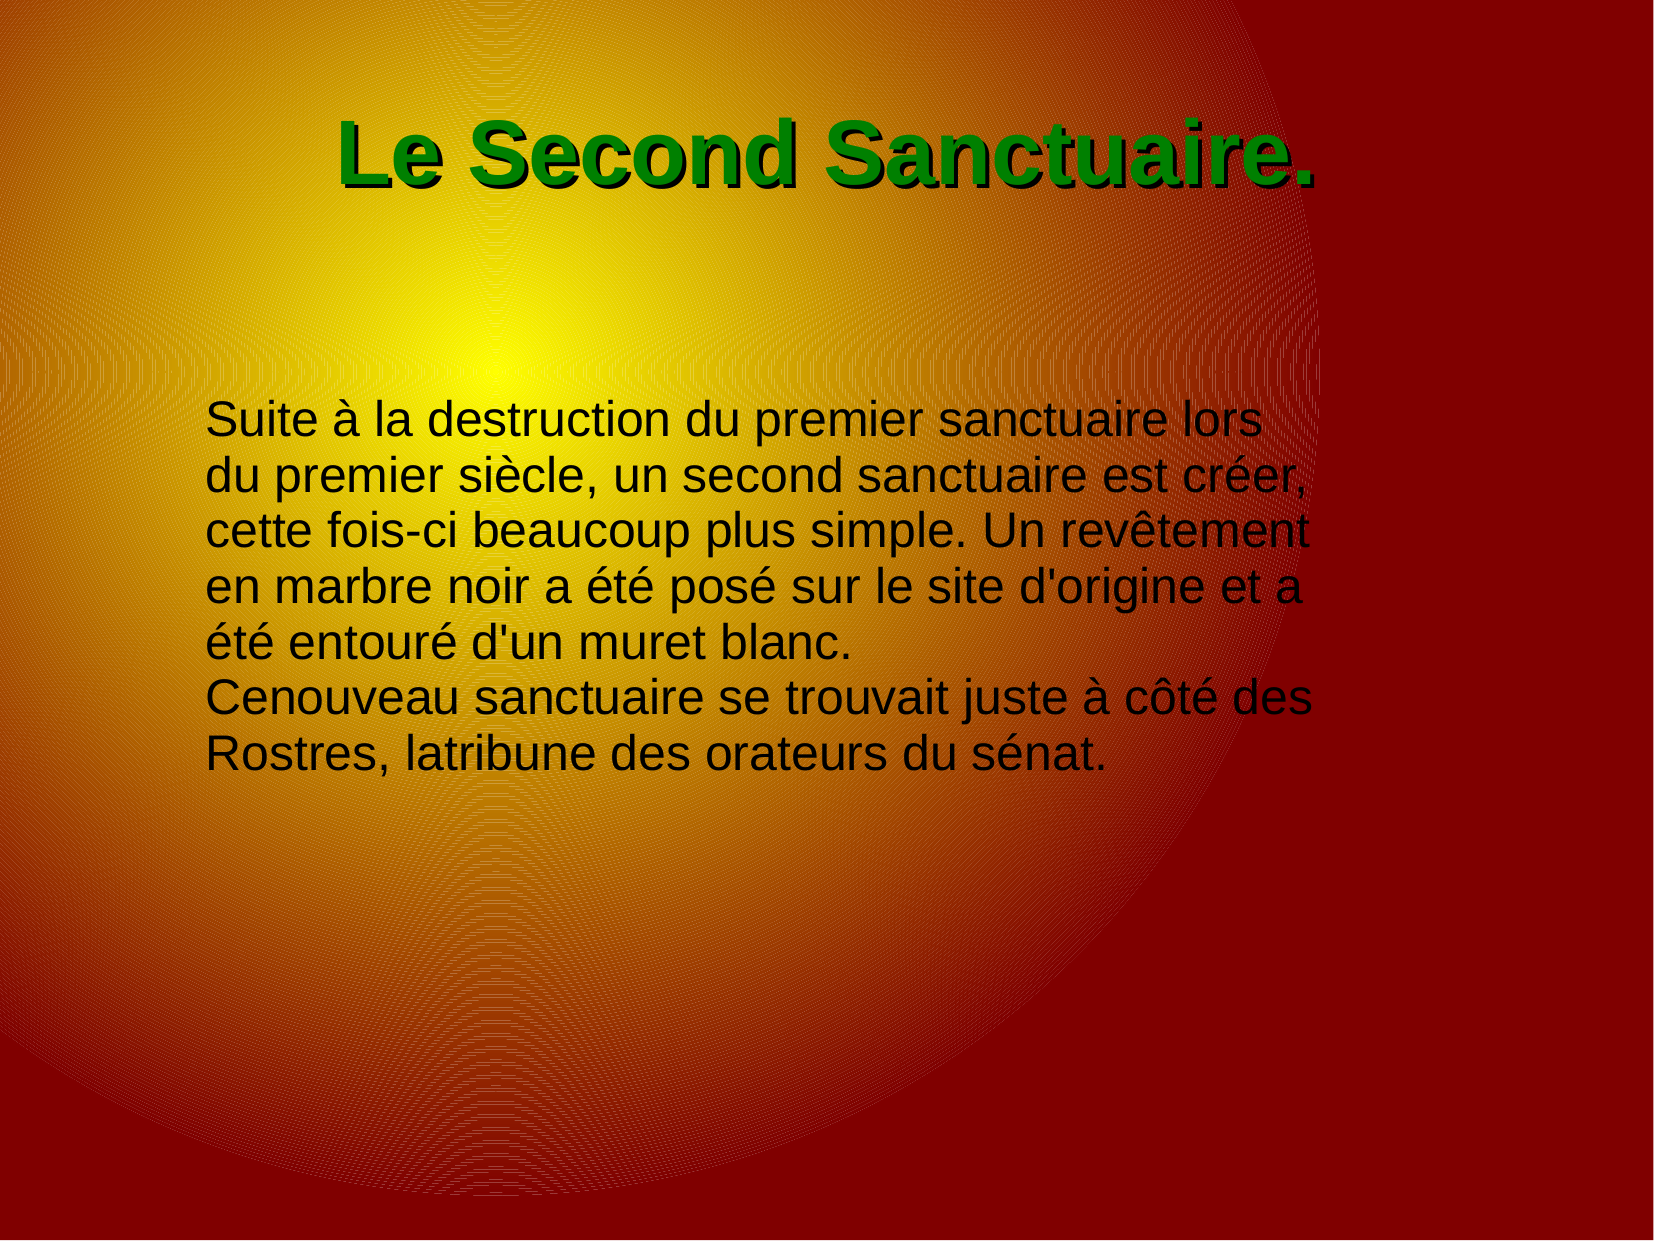

# Le Second Sanctuaire.
Suite à la destruction du premier sanctuaire lors du premier siècle, un second sanctuaire est créer, cette fois-ci beaucoup plus simple. Un revêtement en marbre noir a été posé sur le site d'origine et a été entouré d'un muret blanc.
Cenouveau sanctuaire se trouvait juste à côté des Rostres, latribune des orateurs du sénat.